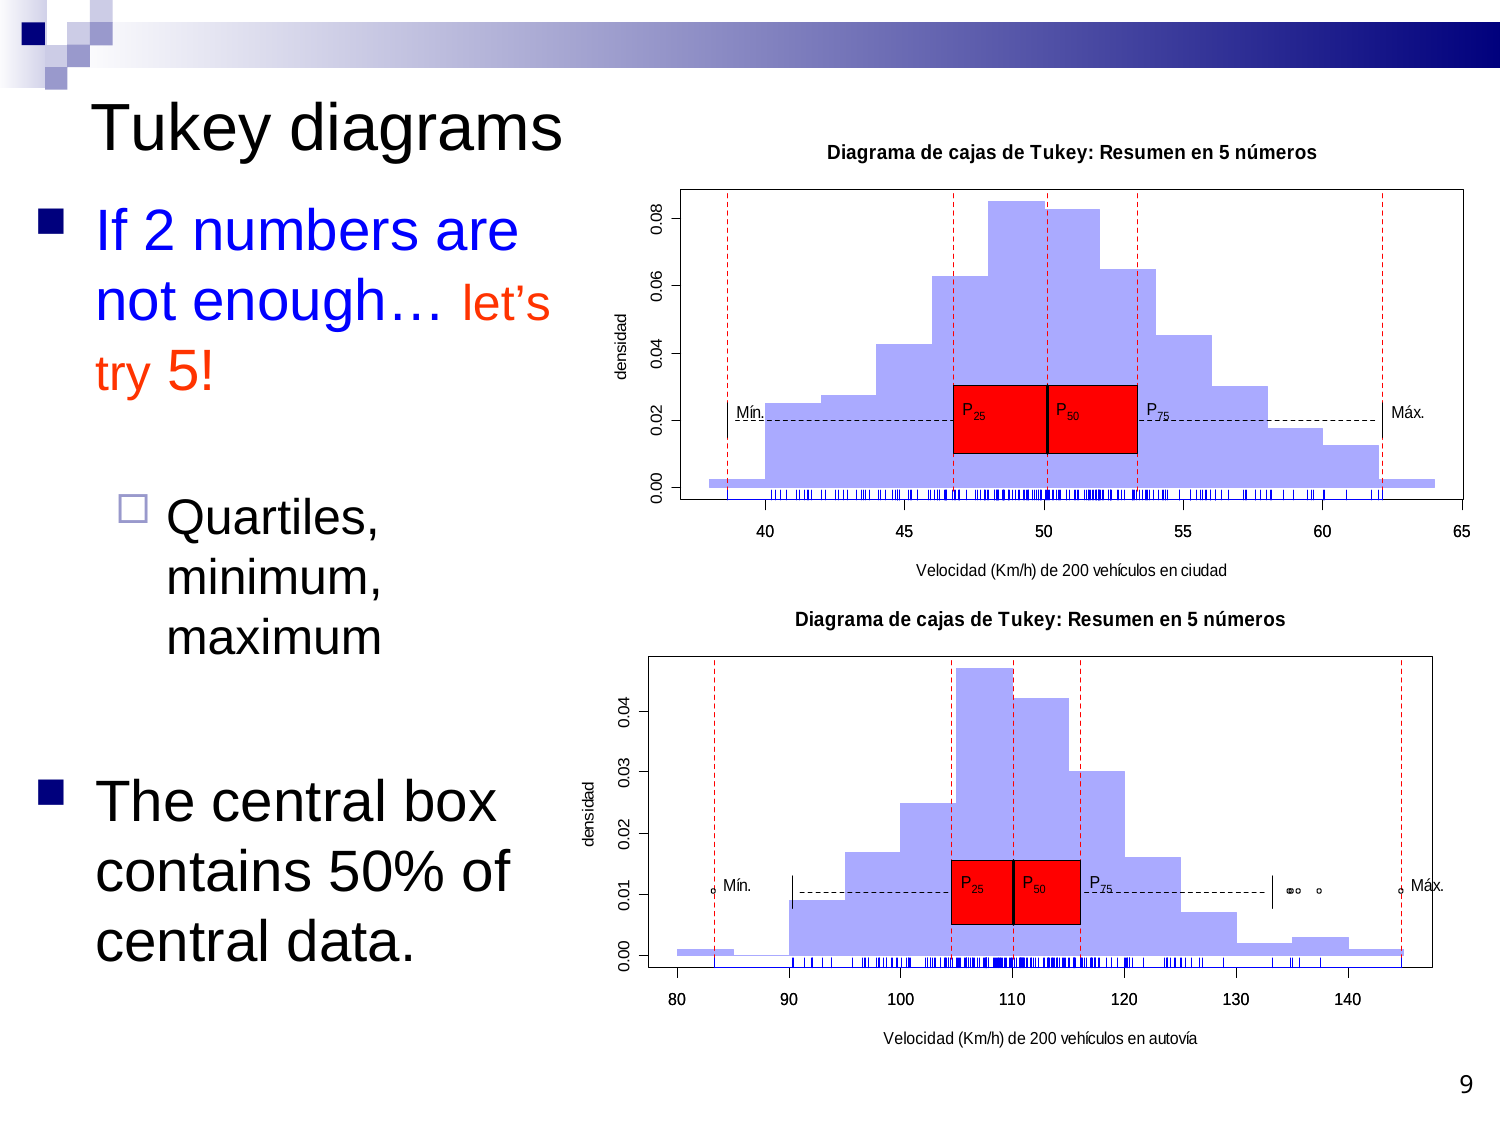

# Tukey diagrams
If 2 numbers are not enough… let’s try 5!
Quartiles, minimum, maximum
The central box contains 50% of central data.